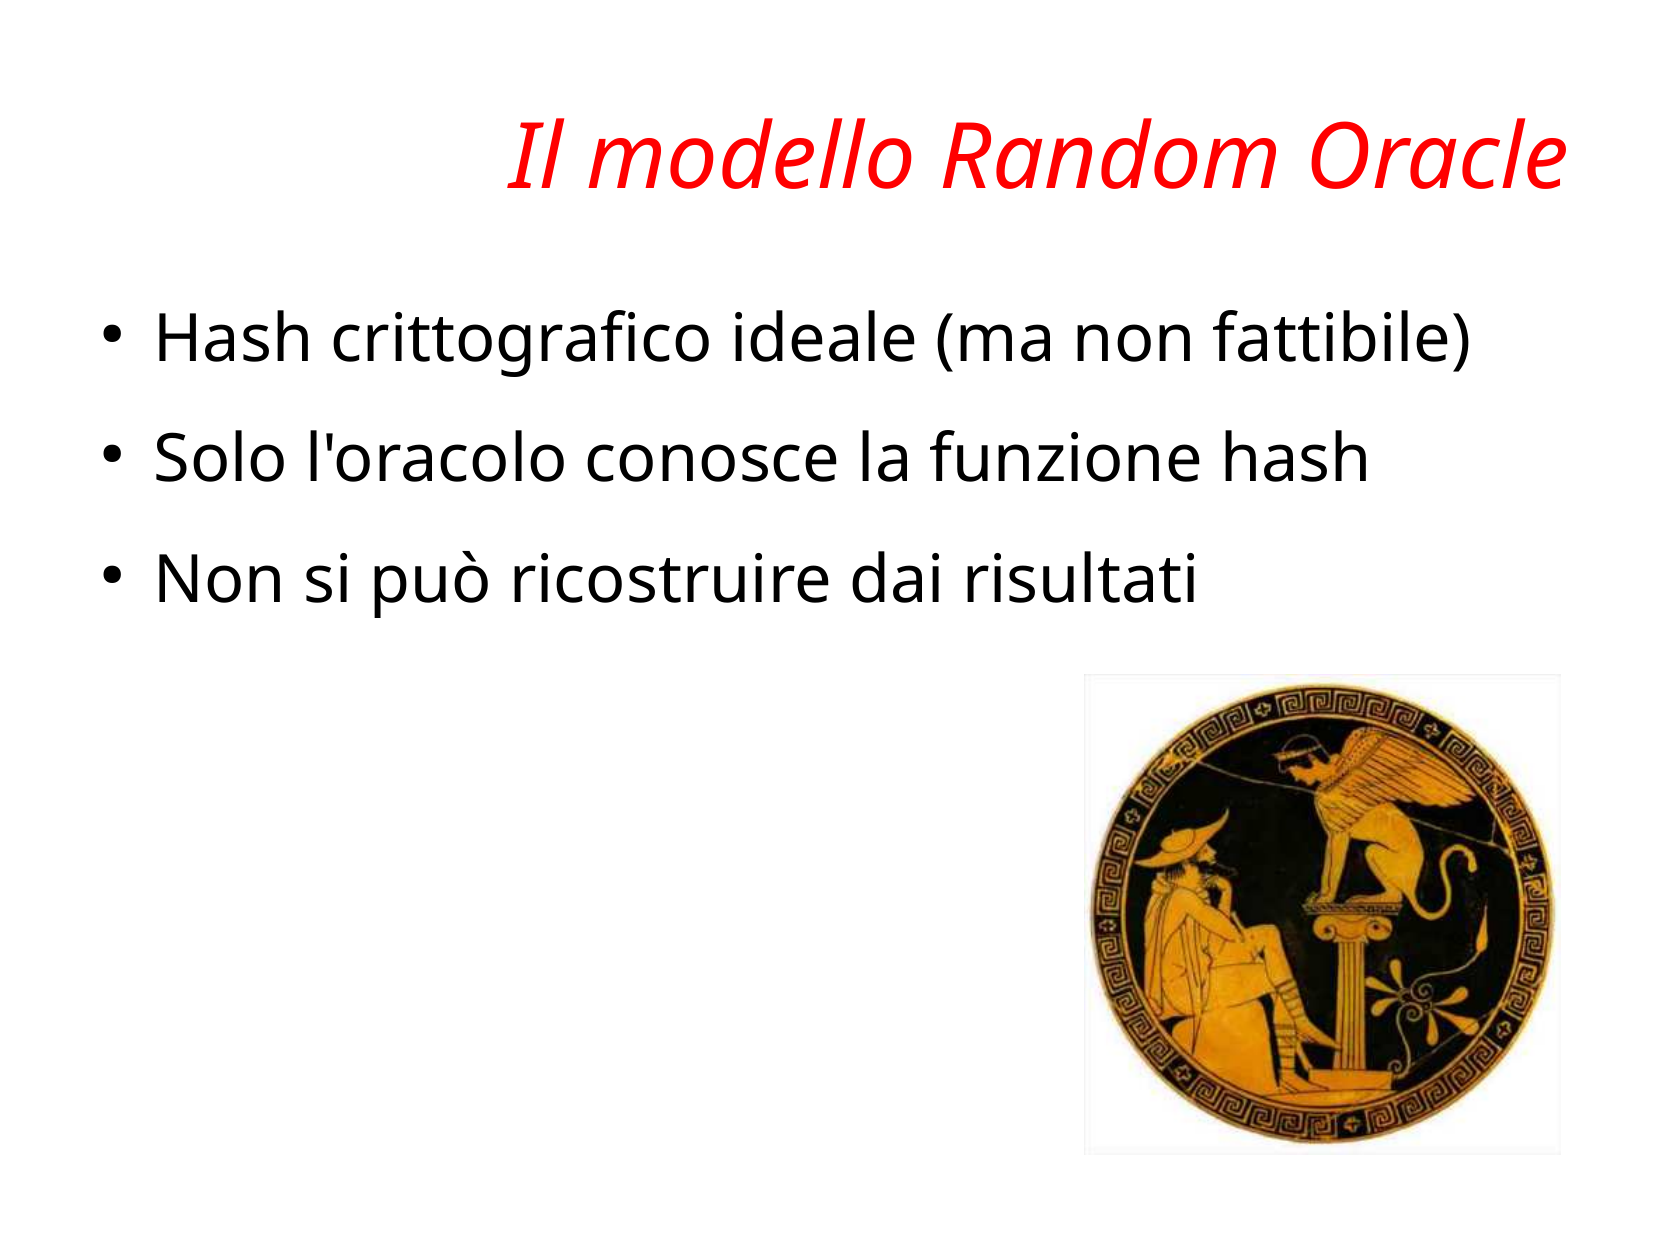

# Il modello Random Oracle
Hash crittografico ideale (ma non fattibile)
Solo l'oracolo conosce la funzione hash
Non si può ricostruire dai risultati